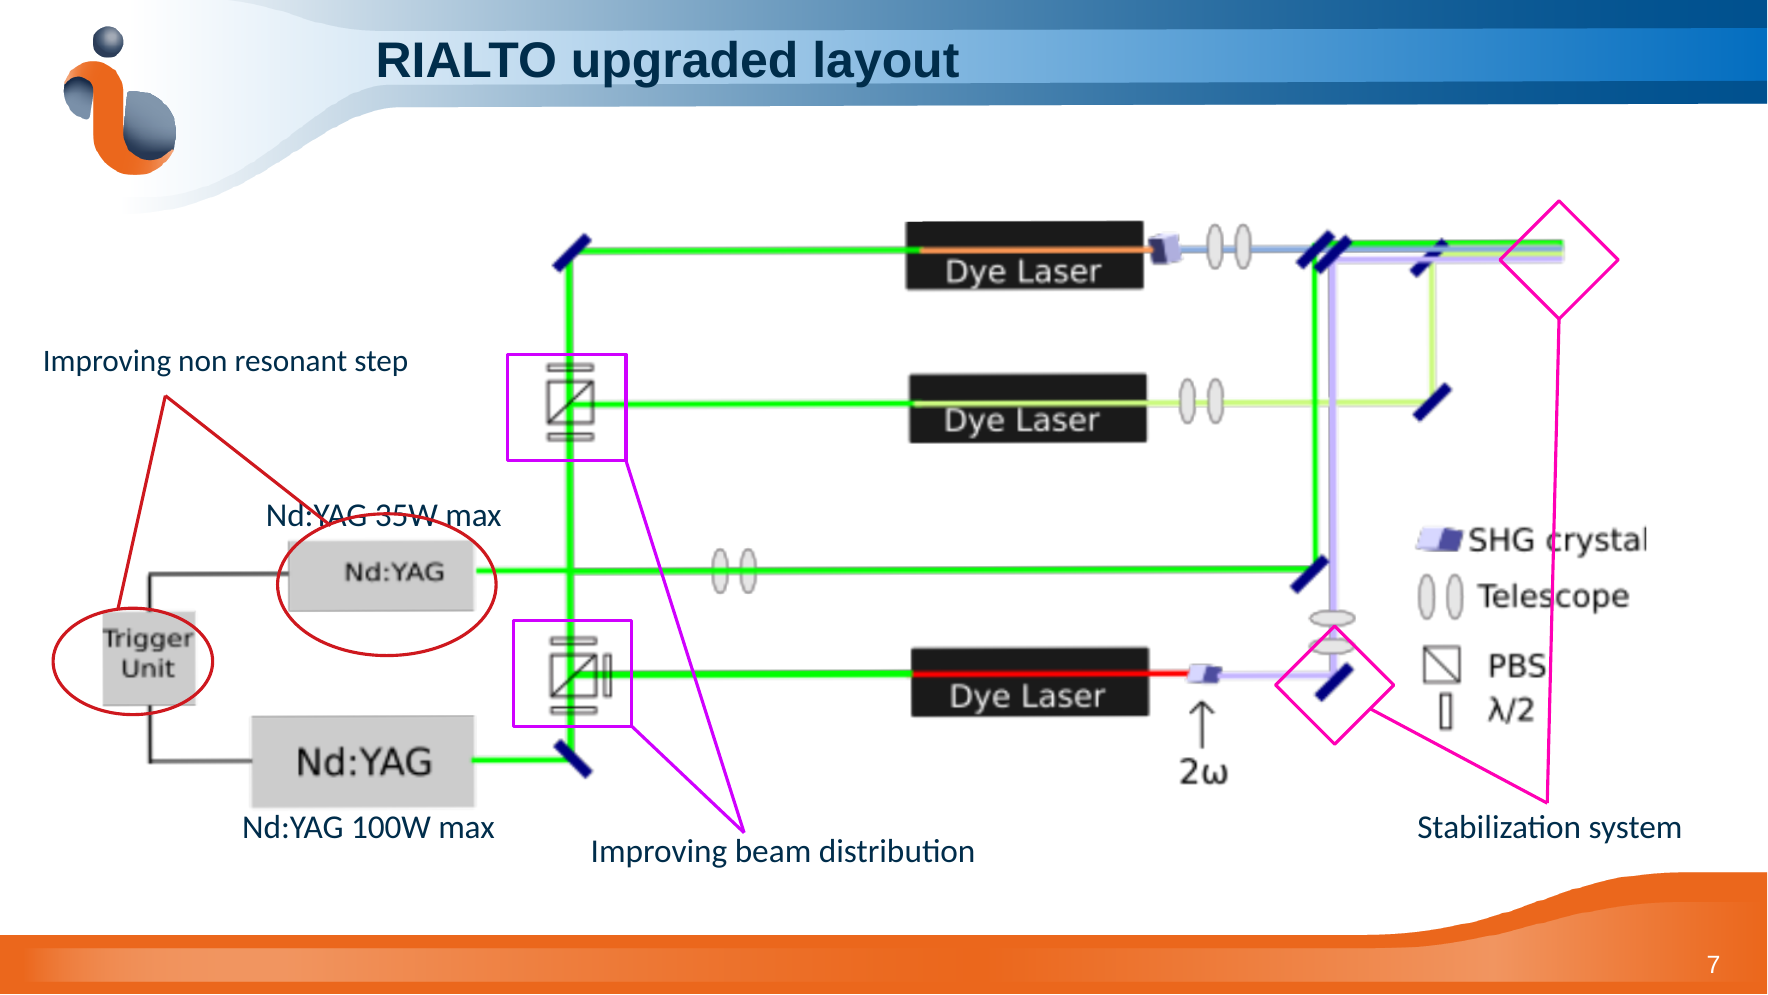

# RIALTO upgraded layout
Stabilization system
Improving non resonant step
Improving beam distribution
Nd:YAG 35W max
Nd:YAG 100W max
7